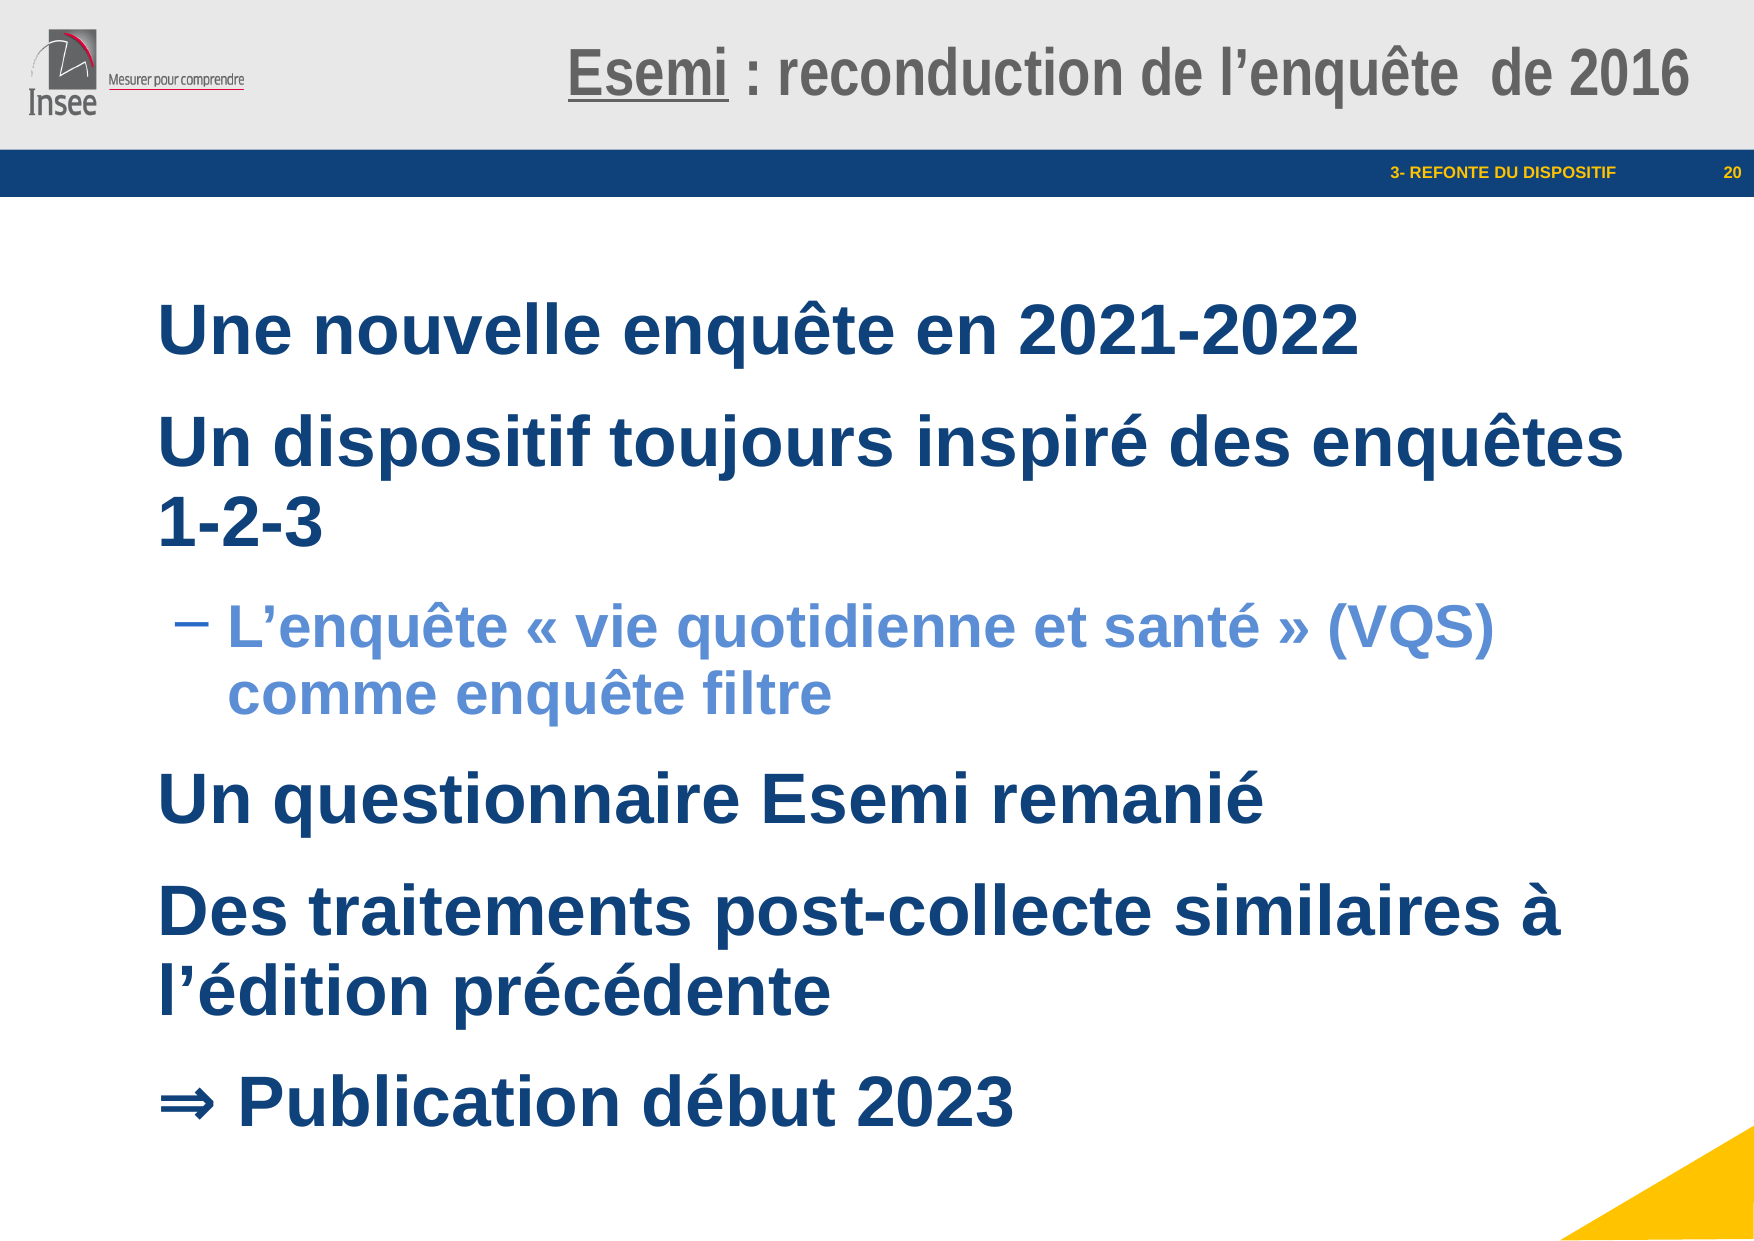

# Esemi : reconduction de l’enquête de 2016
20
Une nouvelle enquête en 2021-2022
Un dispositif toujours inspiré des enquêtes 1-2-3
L’enquête « vie quotidienne et santé » (VQS) comme enquête filtre
Un questionnaire Esemi remanié
Des traitements post-collecte similaires à l’édition précédente
⇒ Publication début 2023